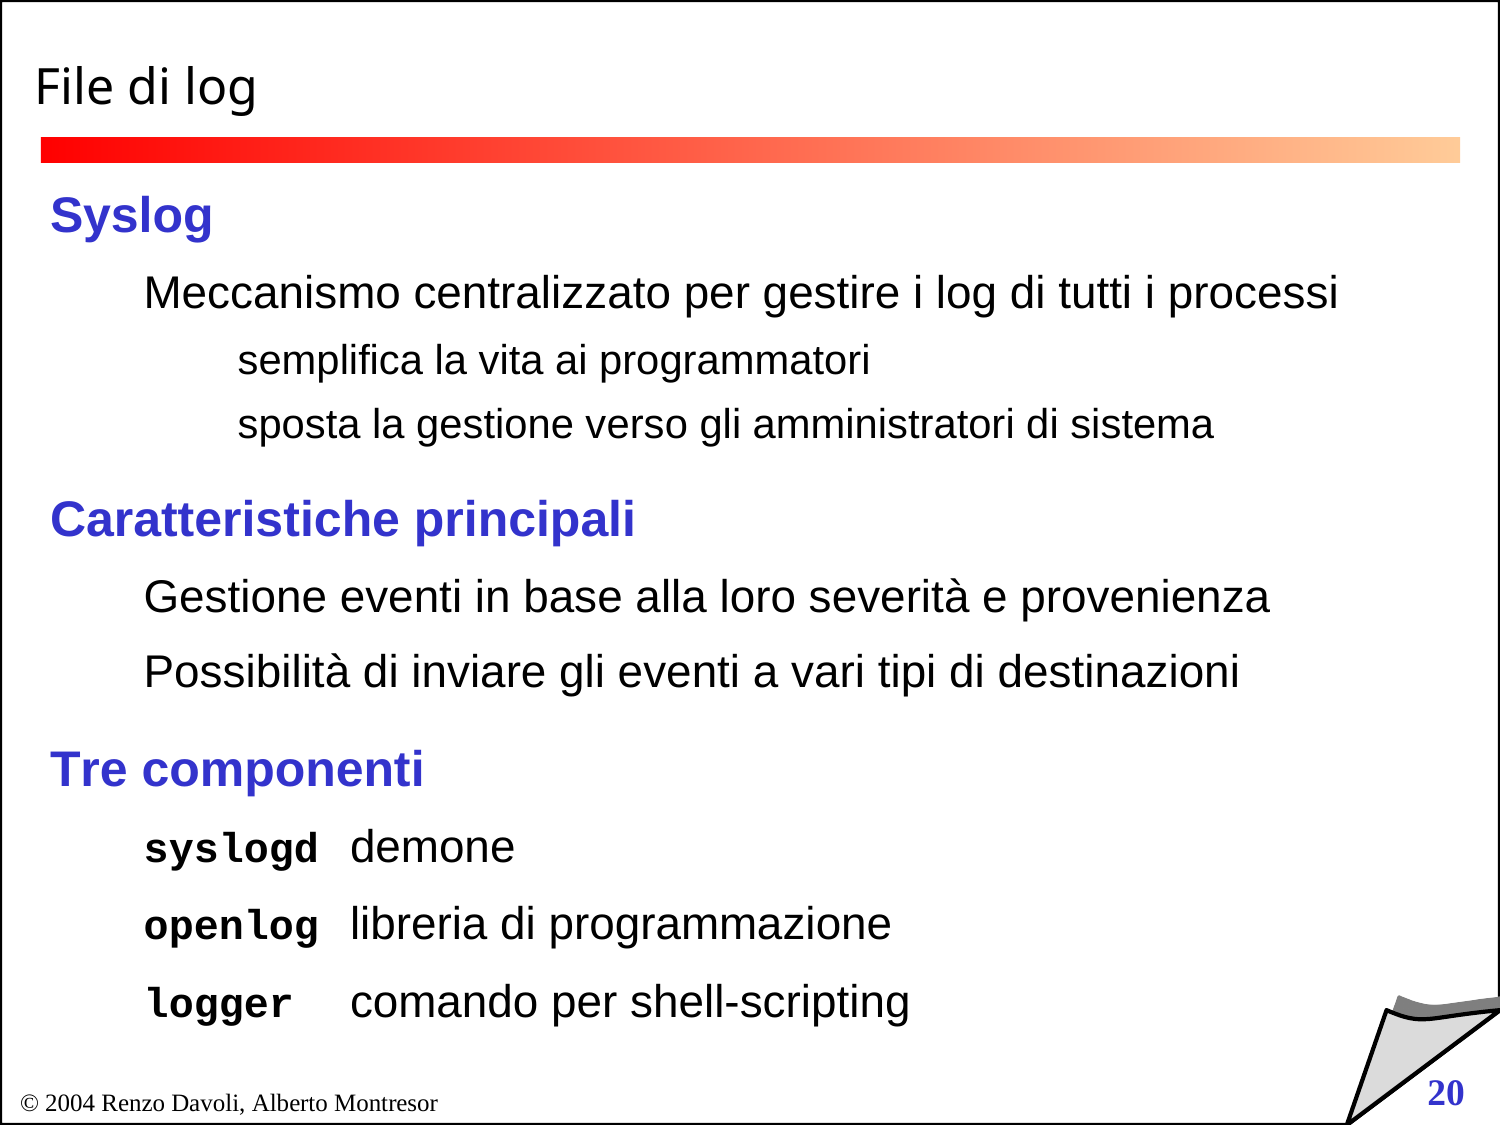

# File di log
Syslog
Meccanismo centralizzato per gestire i log di tutti i processi
semplifica la vita ai programmatori
sposta la gestione verso gli amministratori di sistema
Caratteristiche principali
Gestione eventi in base alla loro severità e provenienza
Possibilità di inviare gli eventi a vari tipi di destinazioni
Tre componenti
syslogd	demone
openlog	libreria di programmazione
logger	comando per shell-scripting